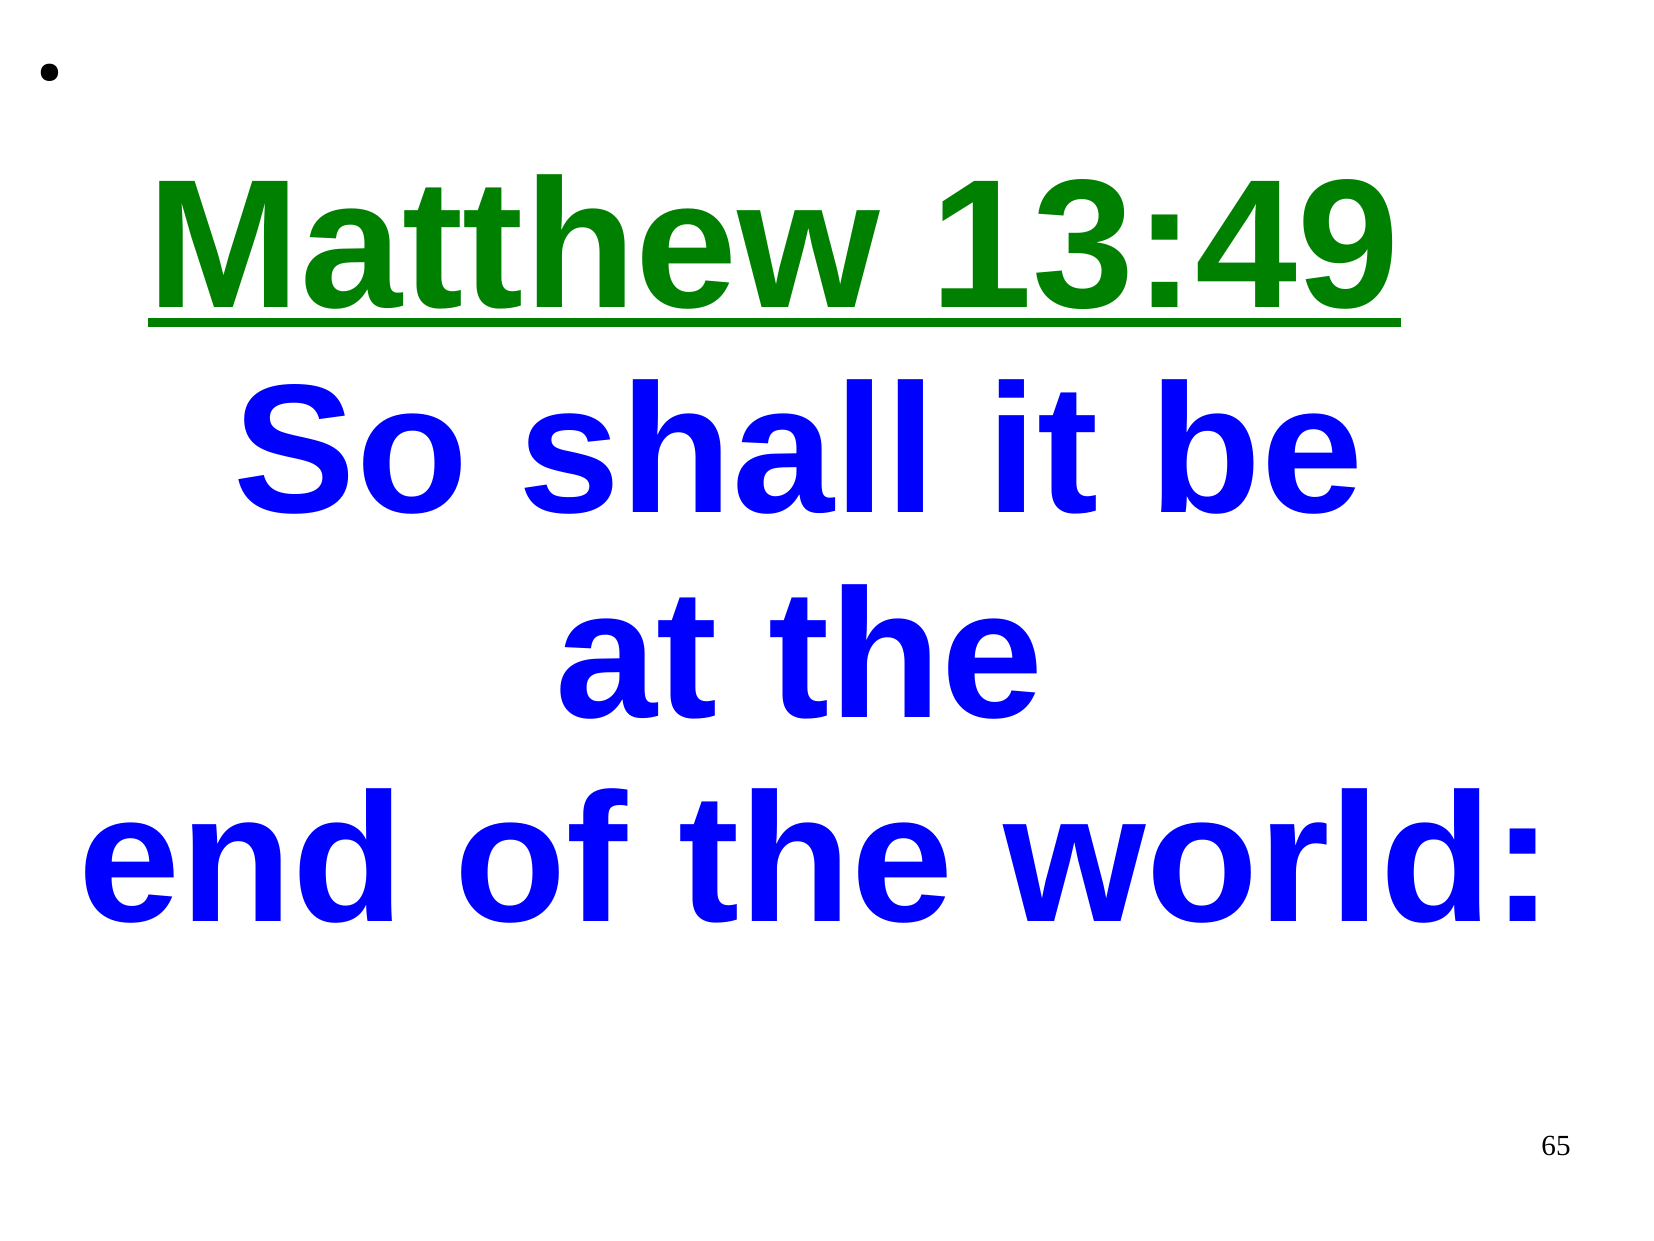

# Matthew 13:49  So shall it be at the end of the world:
65